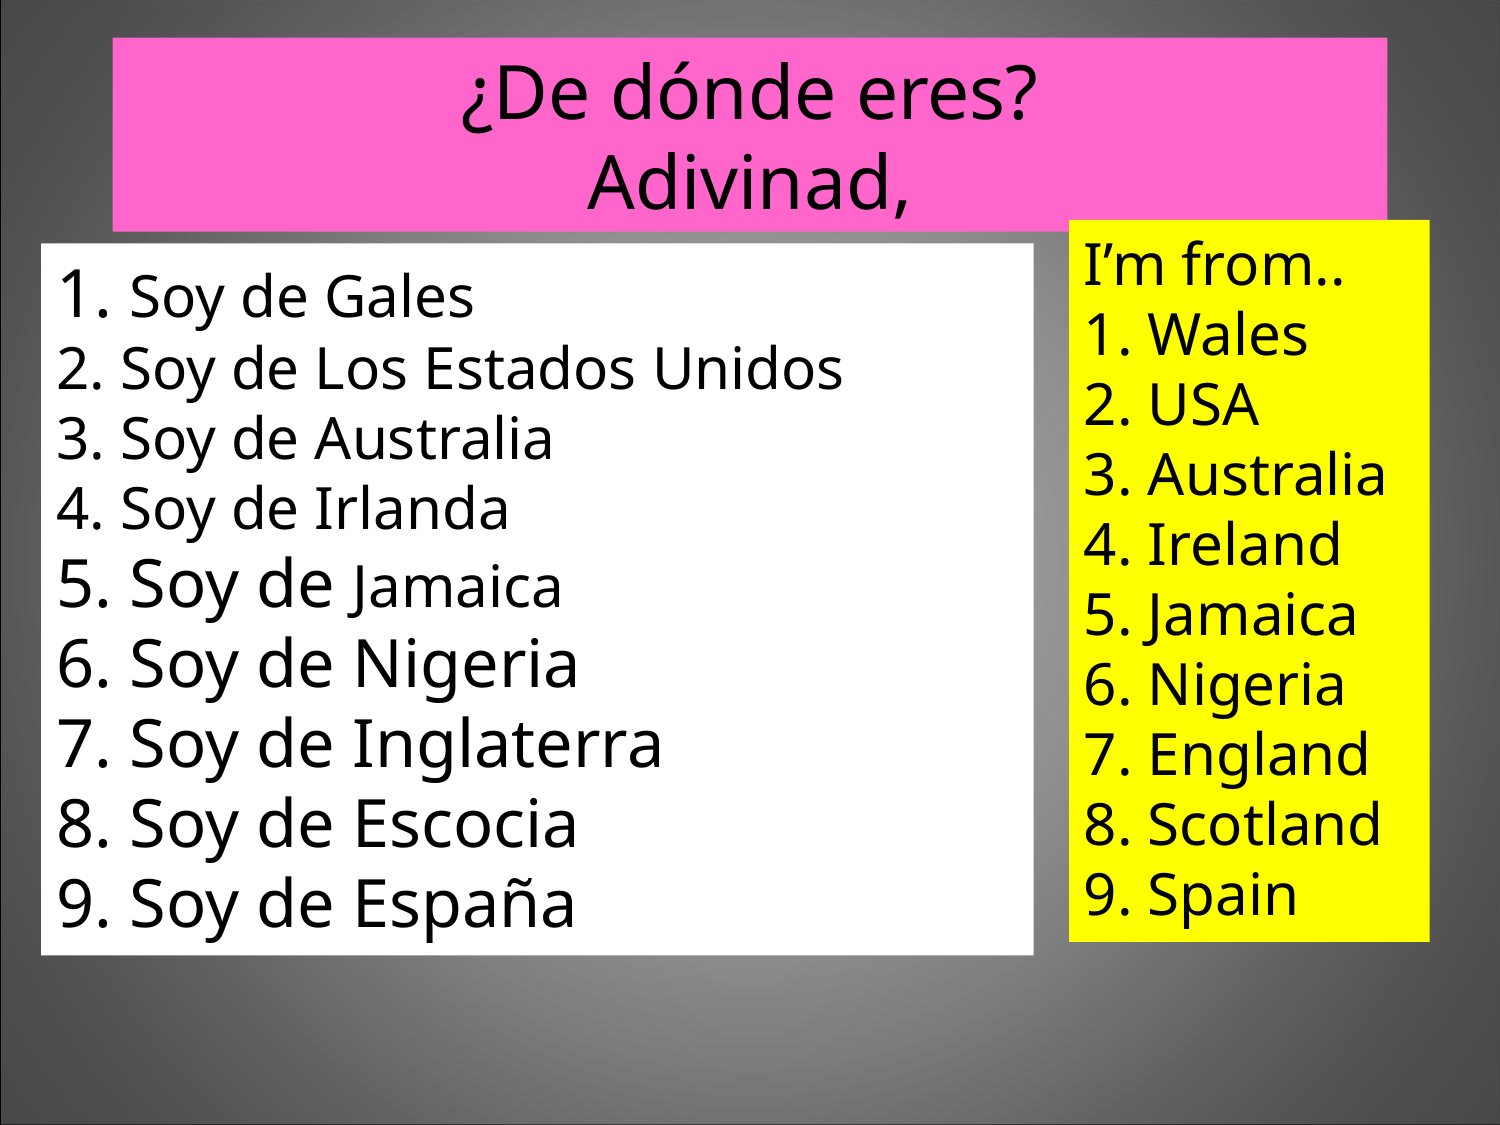

# ¿De dónde eres? Adivinad,
I’m from..
1. Wales
2. USA
3. Australia
4. Ireland
5. Jamaica
6. Nigeria
7. England
8. Scotland
9. Spain
1. Soy de Gales
2. Soy de Los Estados Unidos
3. Soy de Australia
4. Soy de Irlanda
5. Soy de Jamaica
6. Soy de Nigeria
7. Soy de Inglaterra
8. Soy de Escocia
9. Soy de España